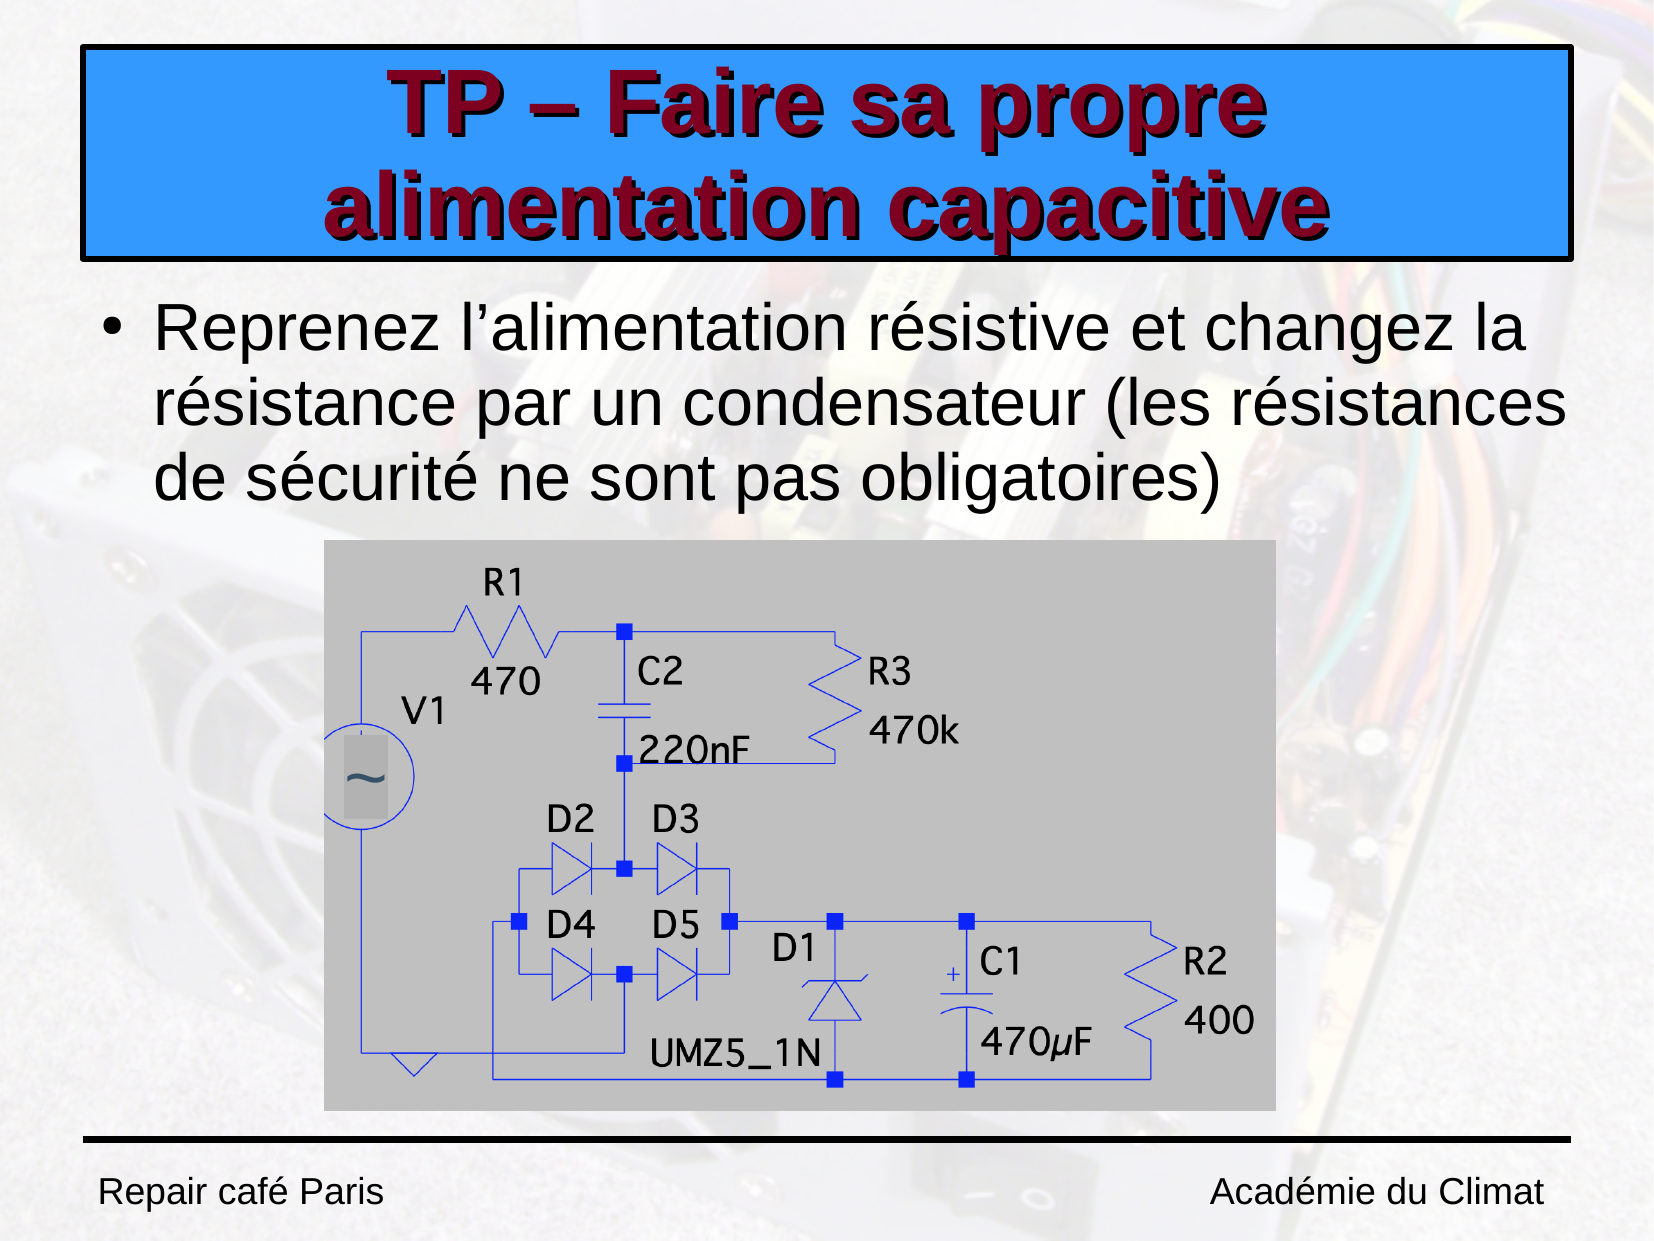

TP – Faire sa propre
alimentation capacitive
# Reprenez l’alimentation résistive et changez la résistance par un condensateur (les résistances de sécurité ne sont pas obligatoires)
~
Repair café Paris	Académie du Climat